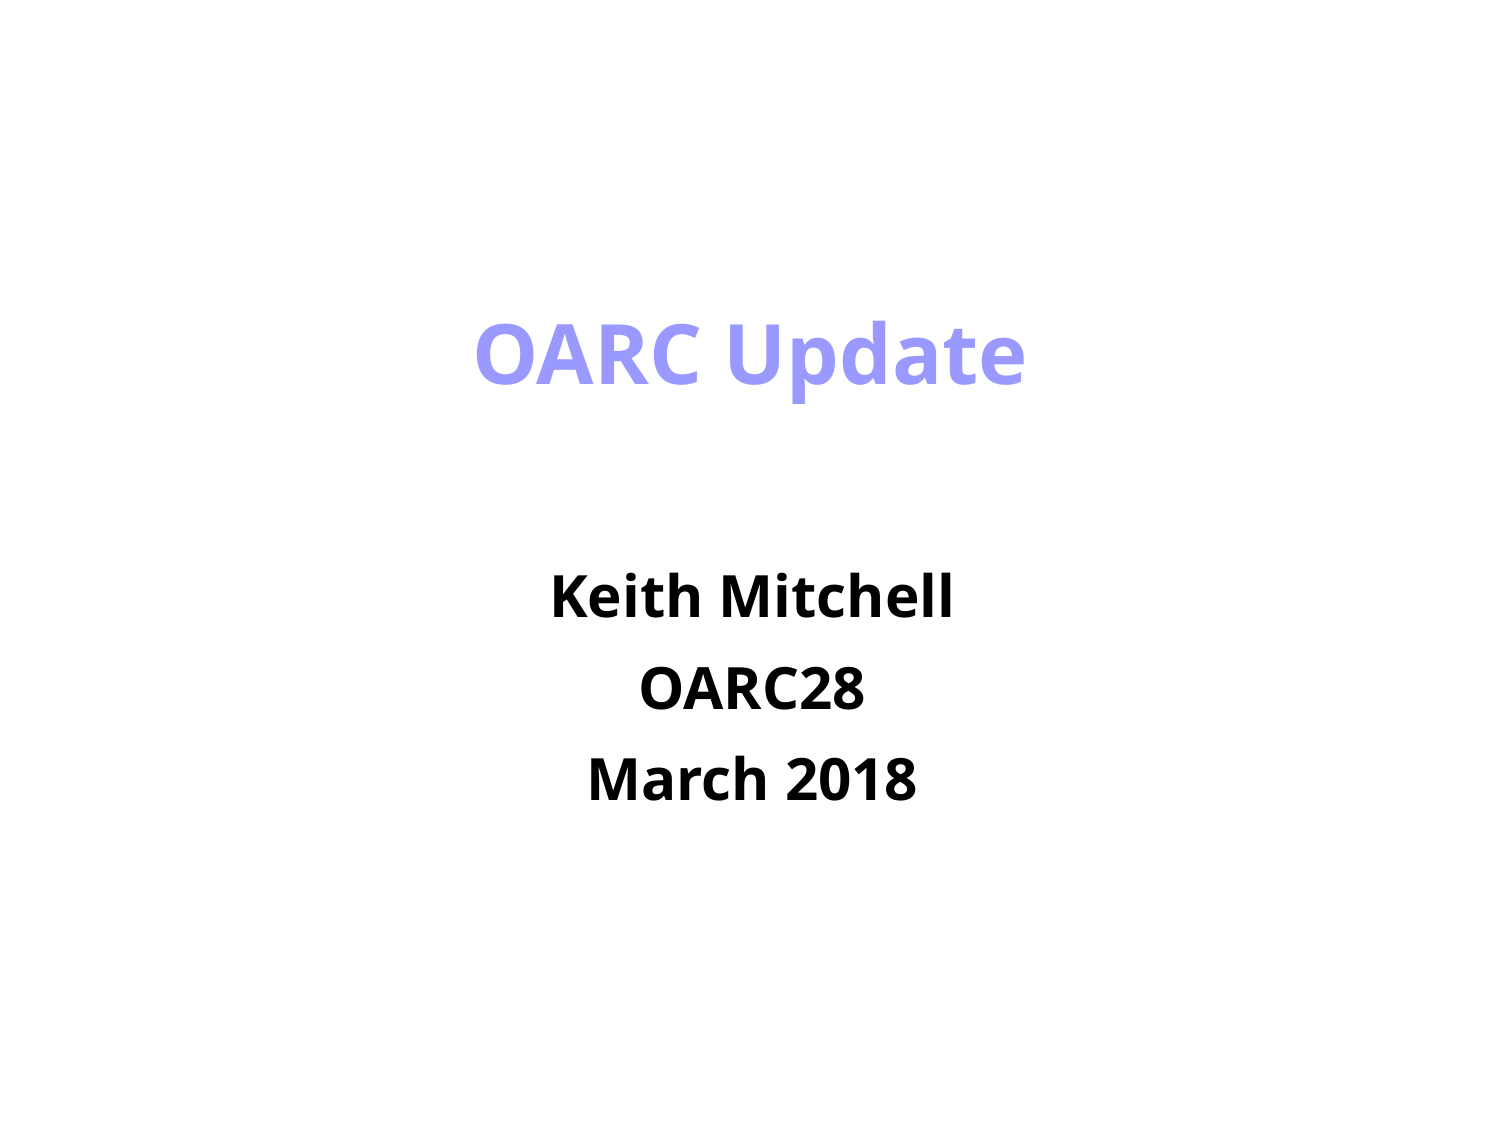

# OARC Update
Keith Mitchell
OARC28
March 2018